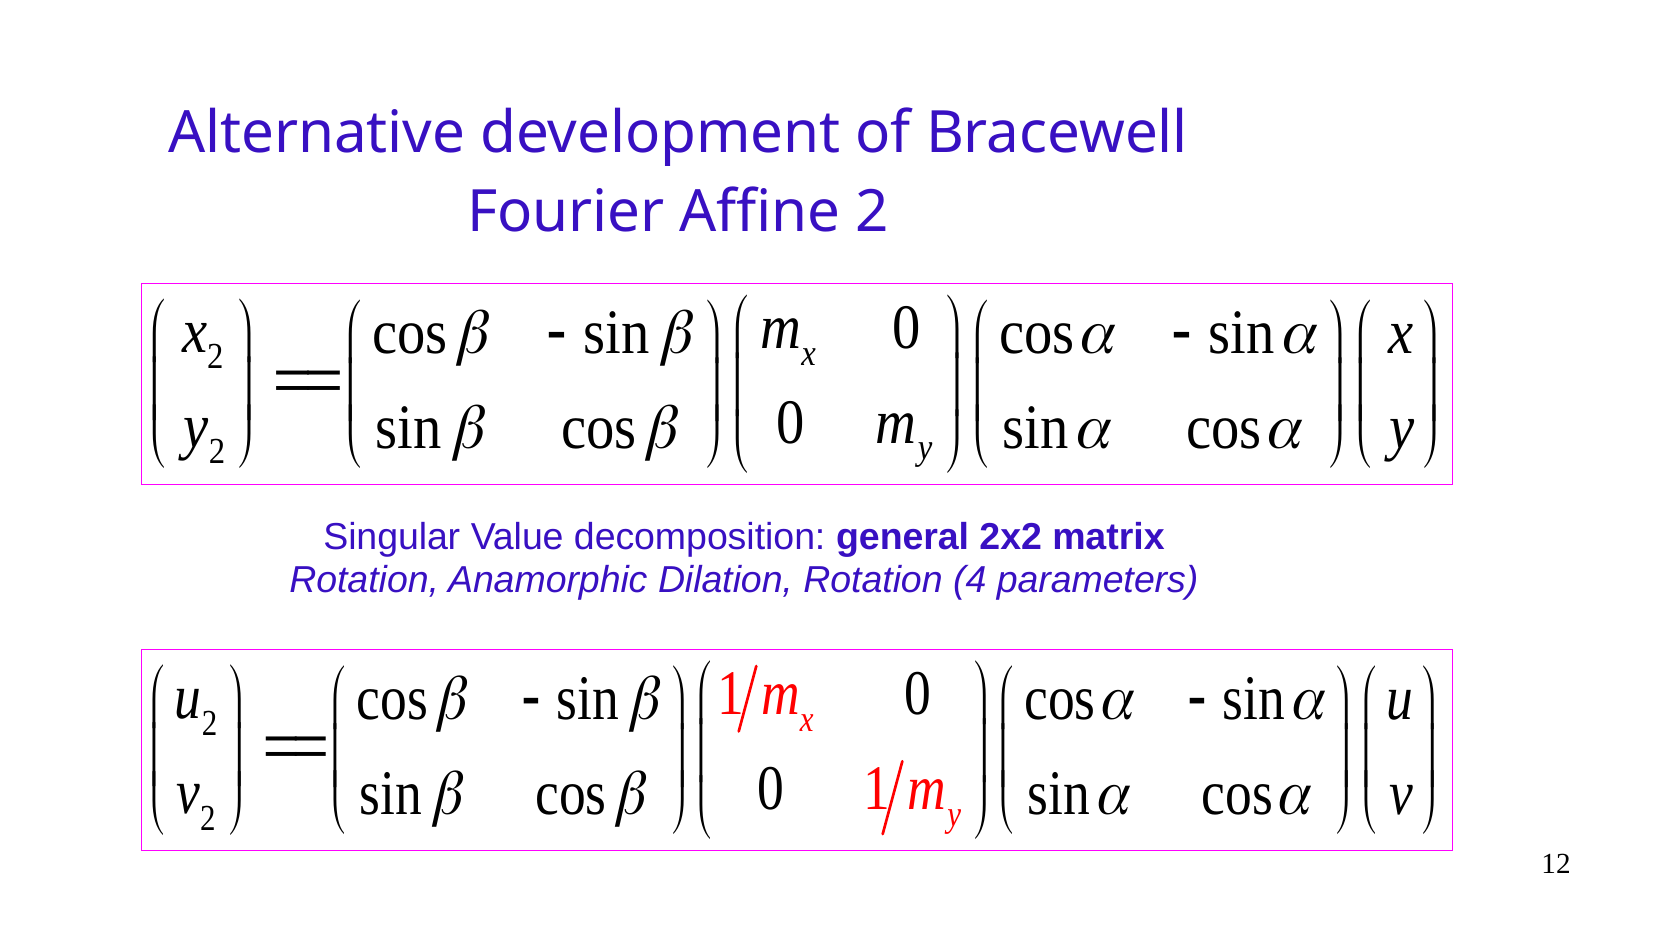

Alternative development of Bracewell
Fourier Affine 2
Singular Value decomposition: general 2x2 matrix
Rotation, Anamorphic Dilation, Rotation (4 parameters)
12